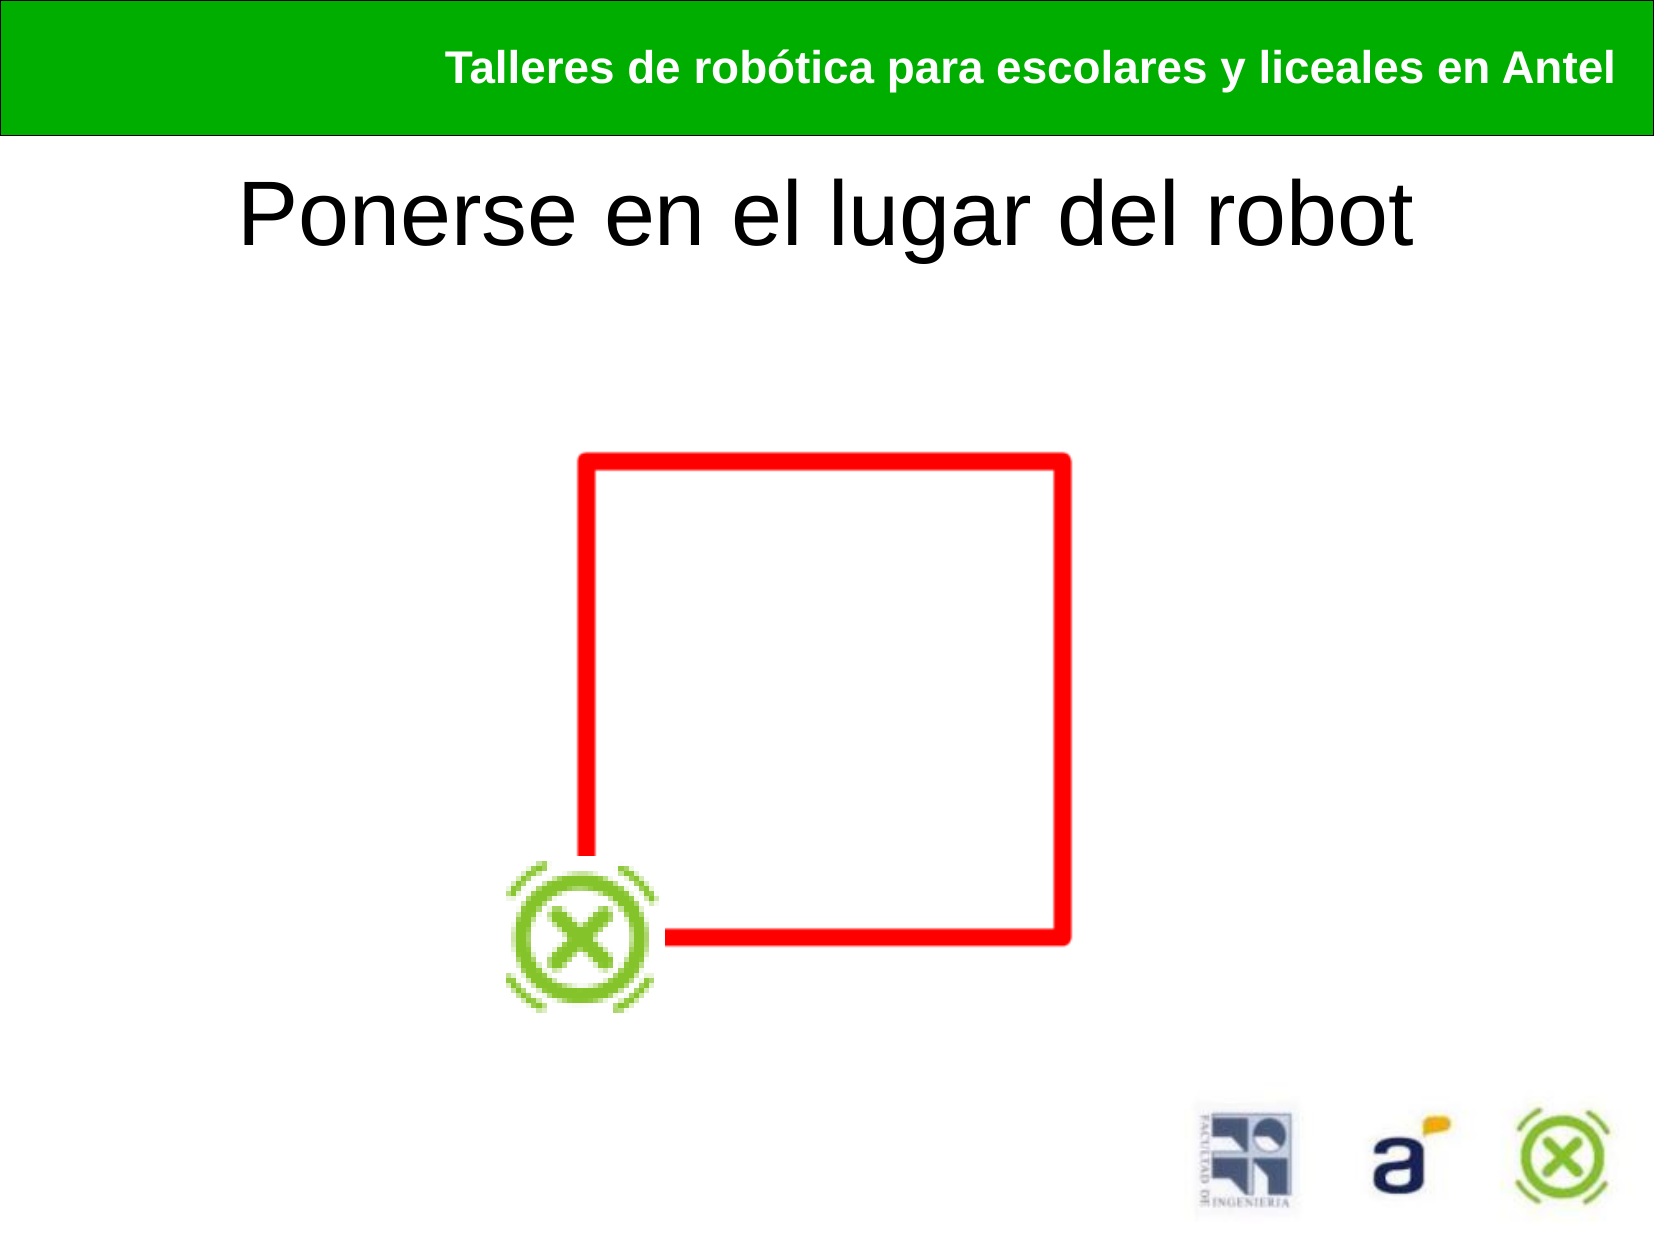

Talleres de robótica para escolares y liceales en Antel
# Ponerse en el lugar del robot